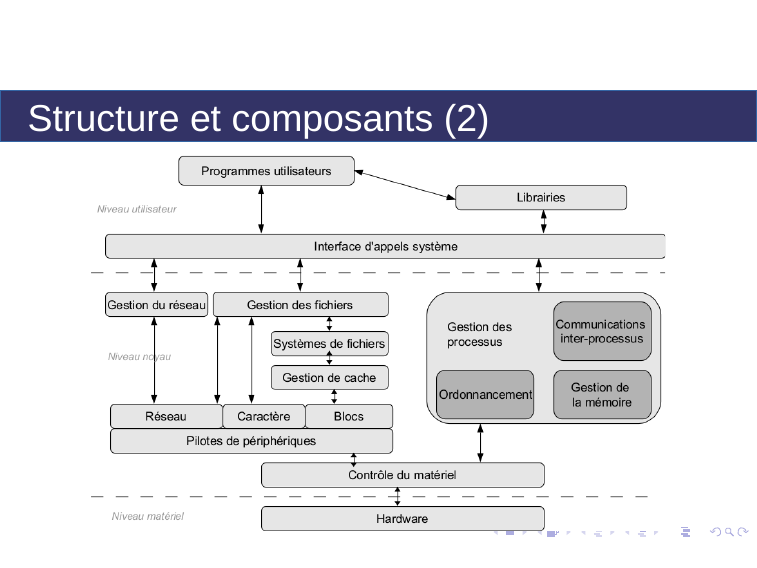

Structure et composants (2)
mickael.hoerdt@hesge.ch
Systèmes d’exploitation : premiers pas